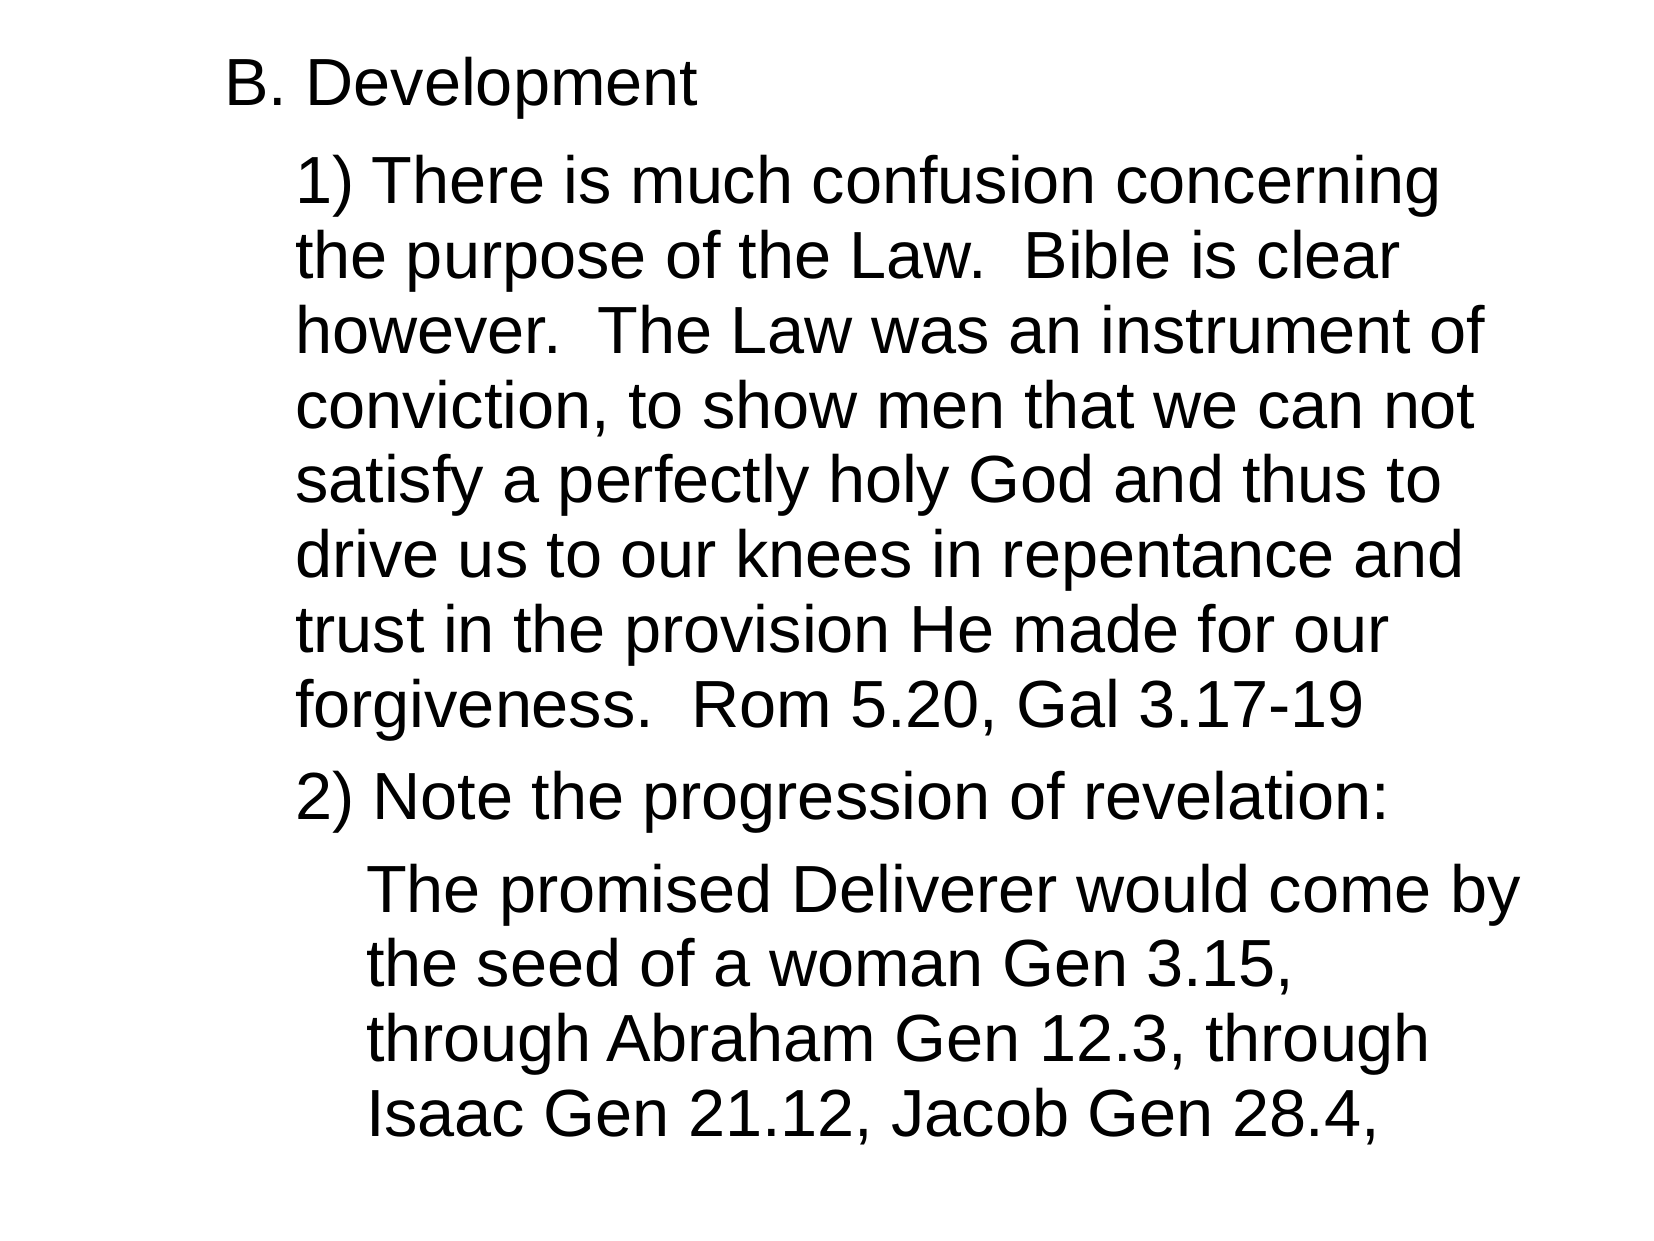

# B. Development
1) There is much confusion concerning the purpose of the Law. Bible is clear however. The Law was an instrument of conviction, to show men that we can not satisfy a perfectly holy God and thus to drive us to our knees in repentance and trust in the provision He made for our forgiveness. Rom 5.20, Gal 3.17-19
2) Note the progression of revelation:
The promised Deliverer would come by the seed of a woman Gen 3.15, through Abraham Gen 12.3, through Isaac Gen 21.12, Jacob Gen 28.4,